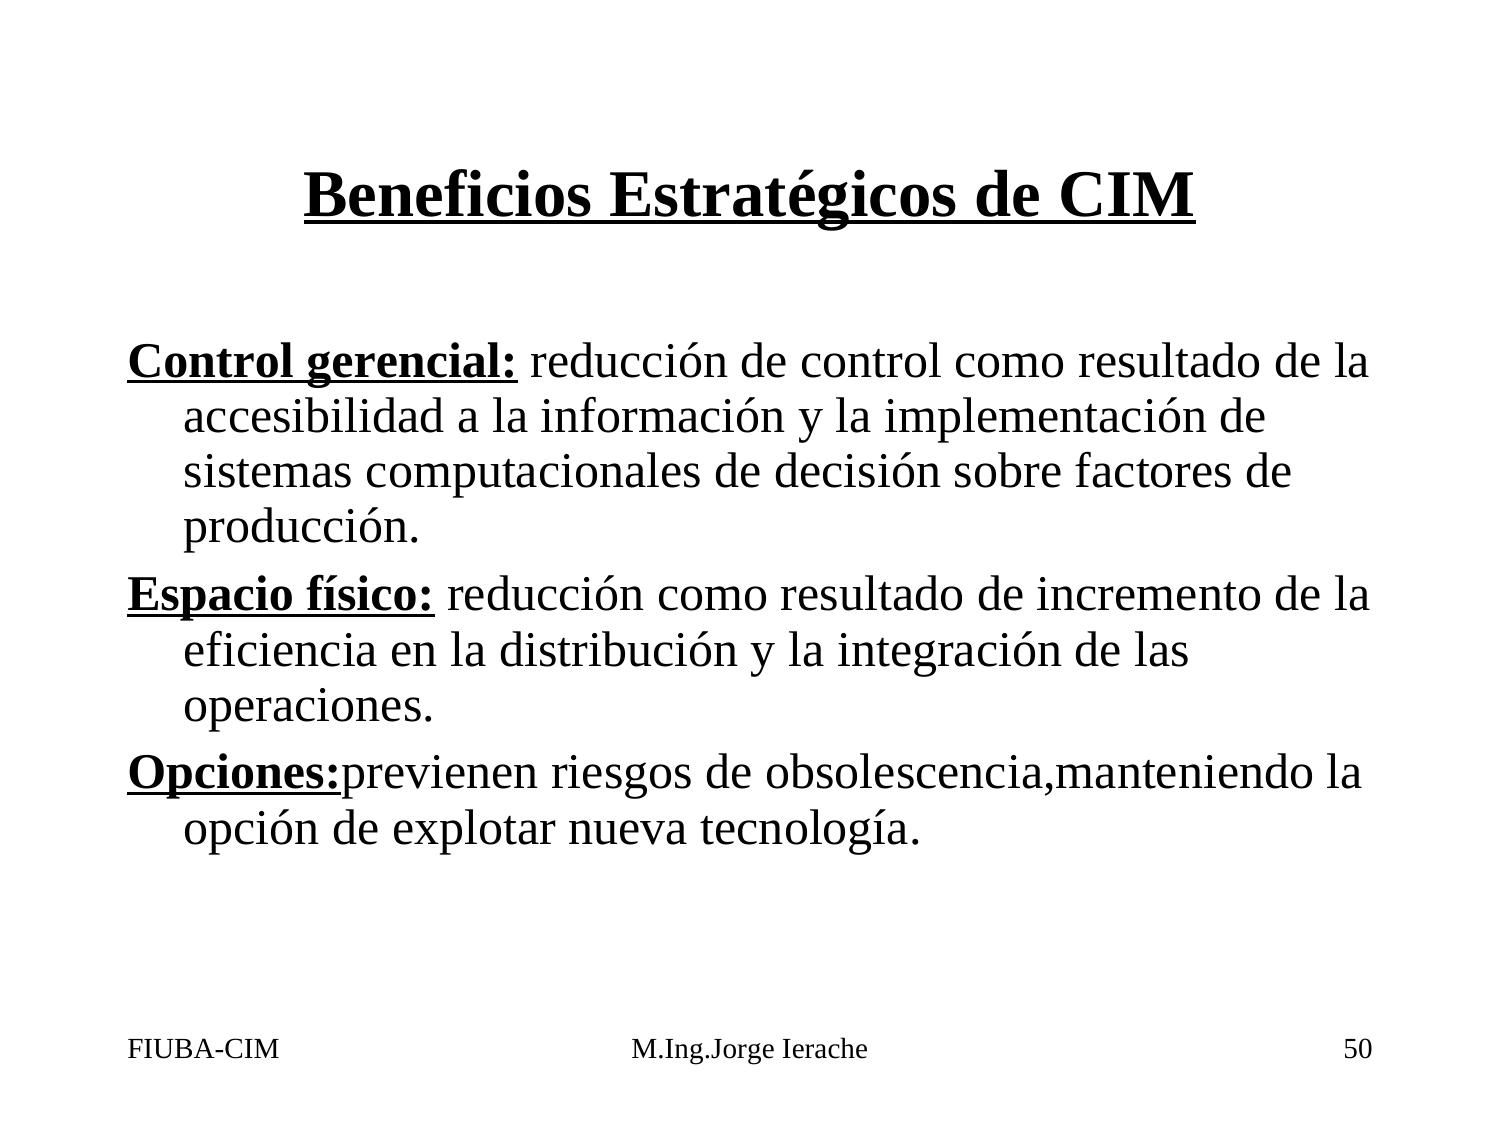

# Beneficios Estratégicos de CIM
Control gerencial: reducción de control como resultado de la accesibilidad a la información y la implementación de sistemas computacionales de decisión sobre factores de producción.
Espacio físico: reducción como resultado de incremento de la eficiencia en la distribución y la integración de las operaciones.
Opciones:previenen riesgos de obsolescencia,manteniendo la opción de explotar nueva tecnología.
FIUBA-CIM
M.Ing.Jorge Ierache
50